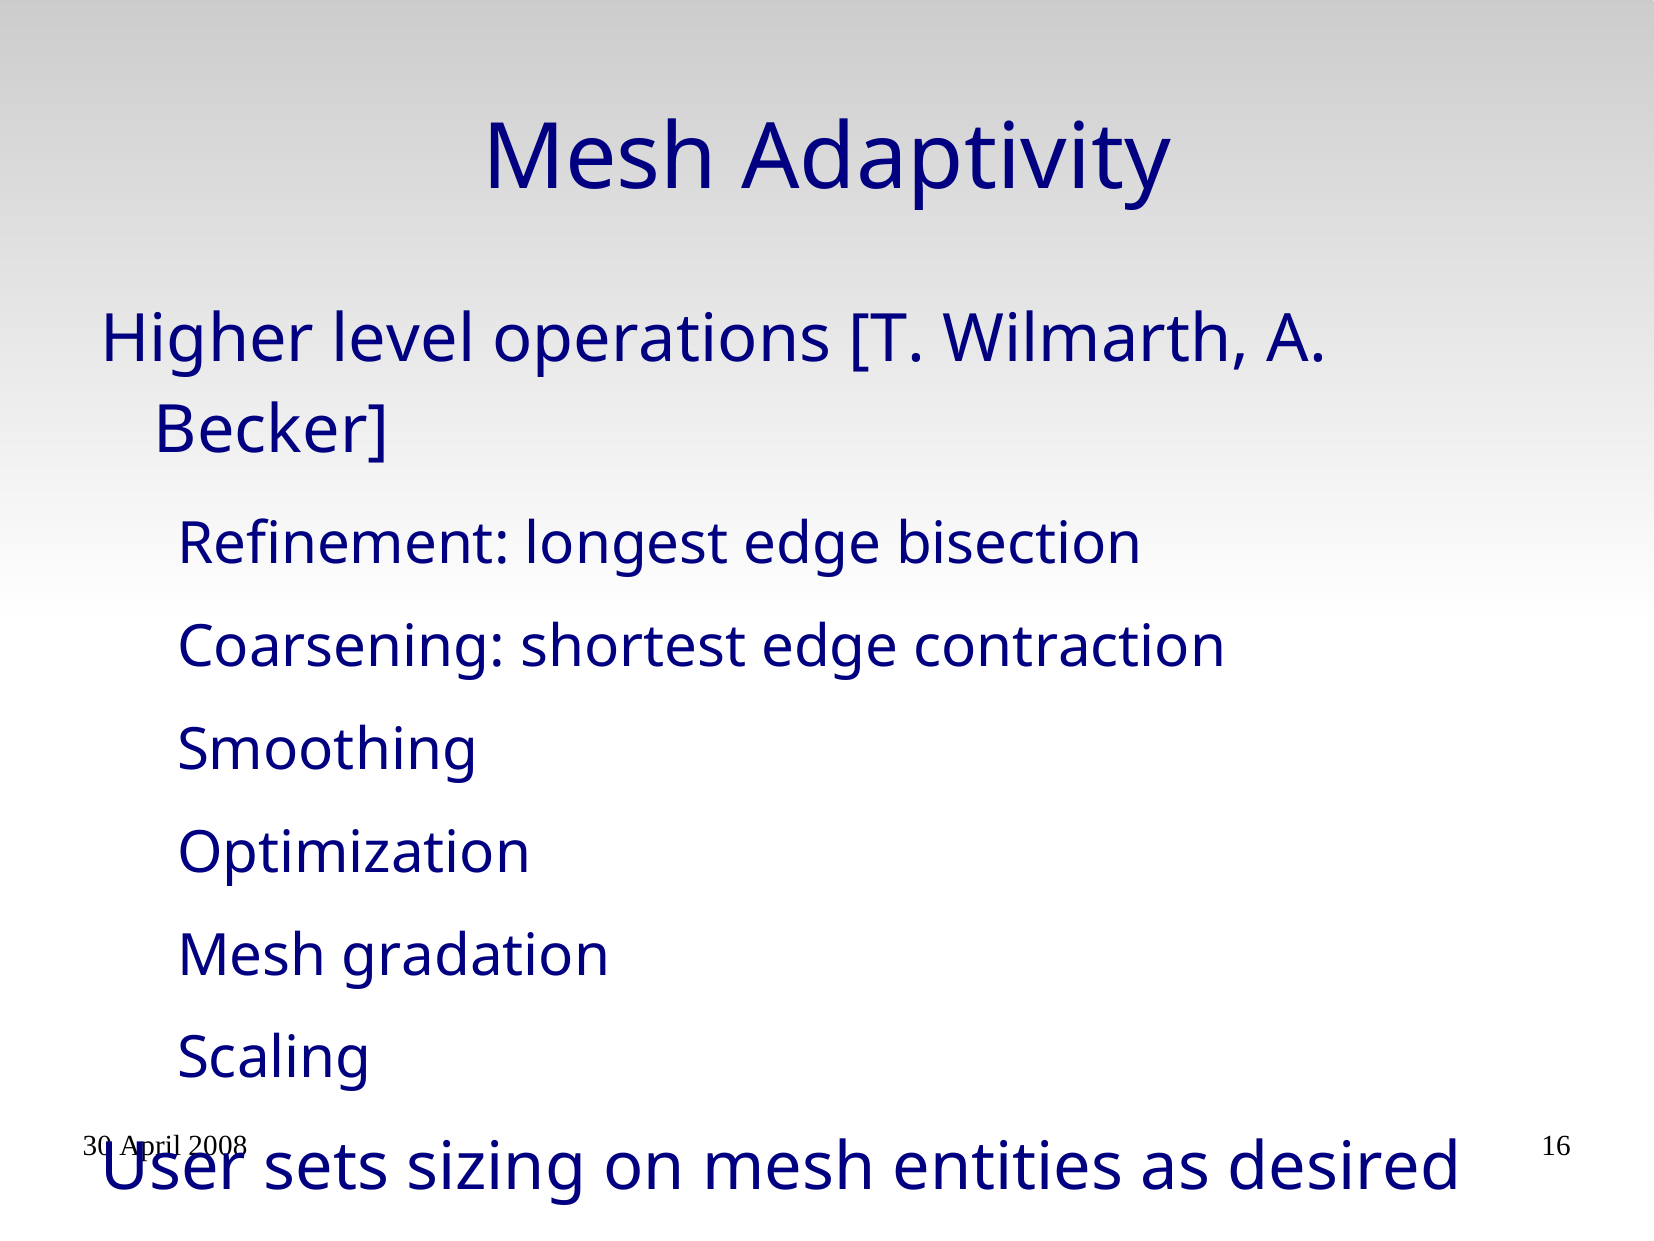

# Mesh Adaptivity
Higher level operations [T. Wilmarth, A. Becker]
Refinement: longest edge bisection
Coarsening: shortest edge contraction
Smoothing
Optimization
Mesh gradation
Scaling
User sets sizing on mesh entities as desired
30 April 2008
16